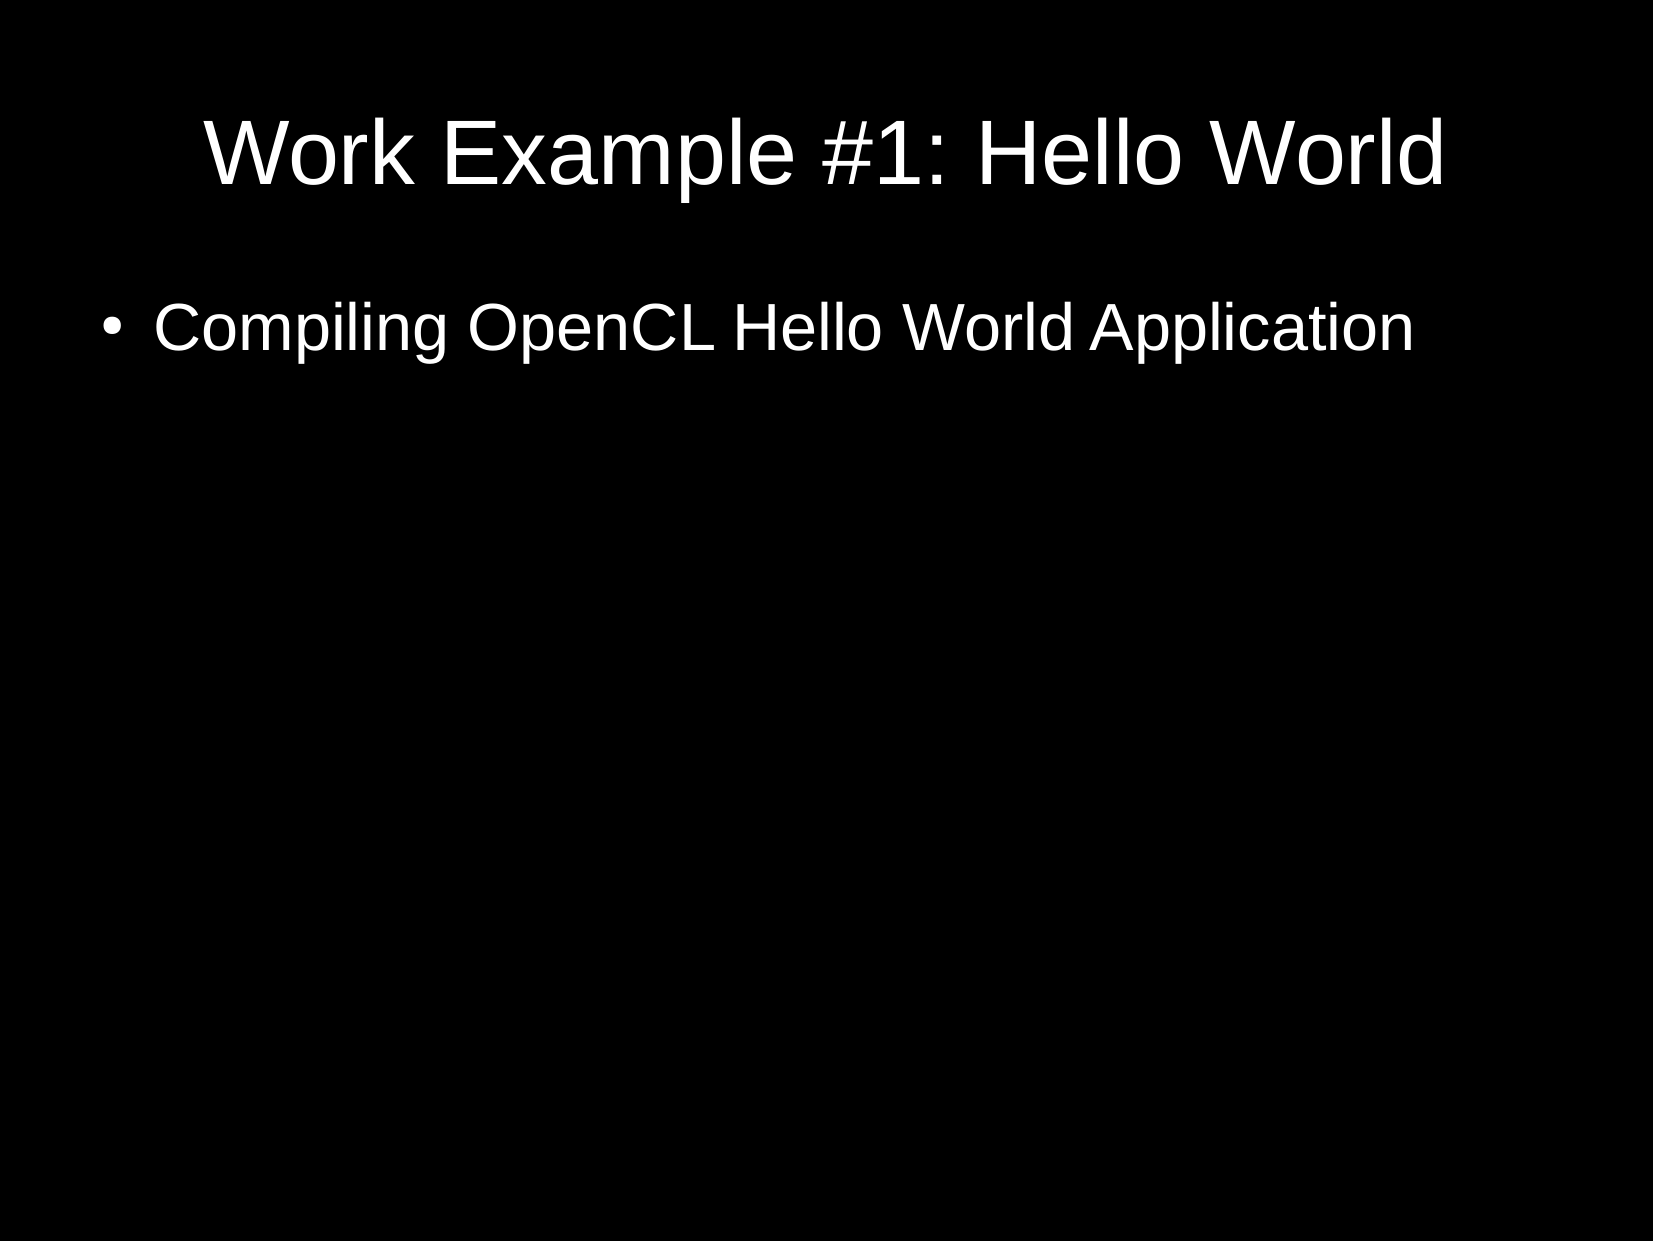

# Work Example #1: Hello World
Compiling OpenCL Hello World Application